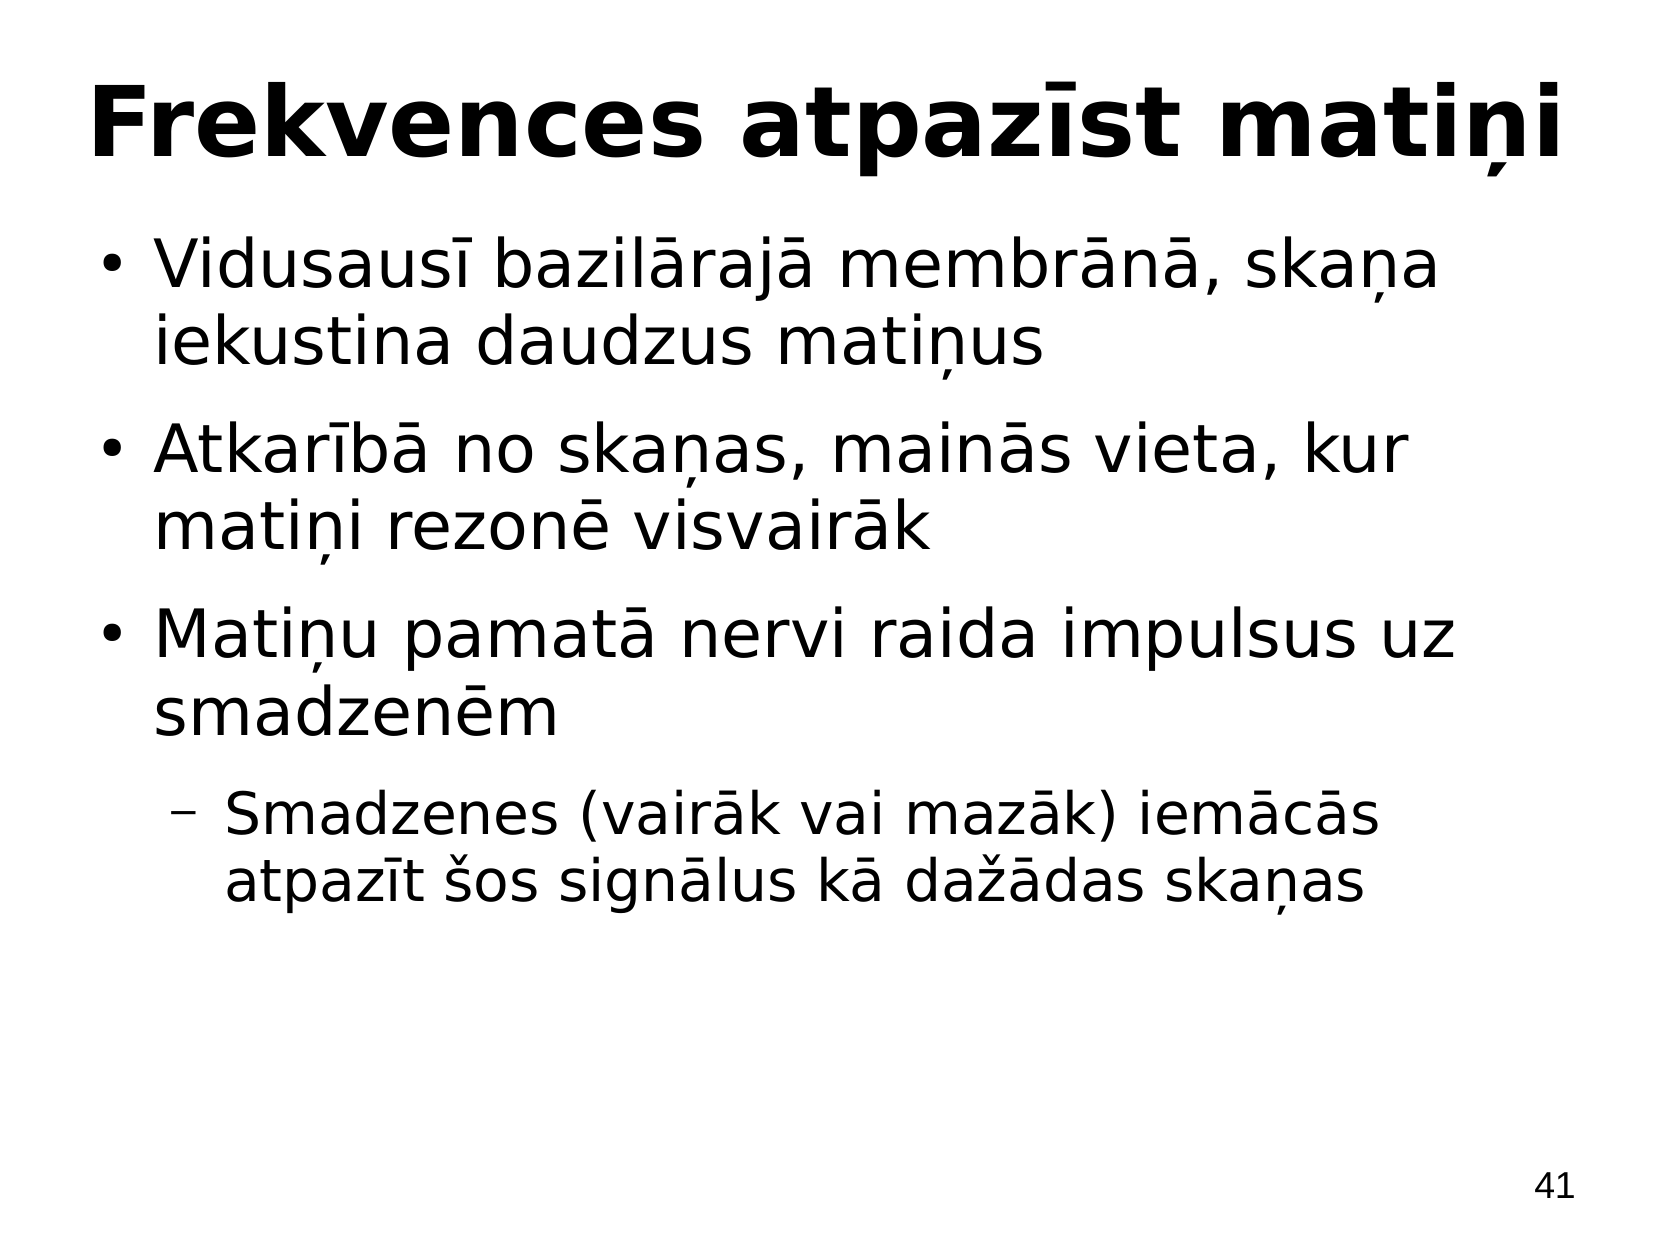

# Frekvences atpazīst matiņi
Vidusausī bazilārajā membrānā, skaņa iekustina daudzus matiņus
Atkarībā no skaņas, mainās vieta, kur matiņi rezonē visvairāk
Matiņu pamatā nervi raida impulsus uz smadzenēm
Smadzenes (vairāk vai mazāk) iemācās atpazīt šos signālus kā dažādas skaņas